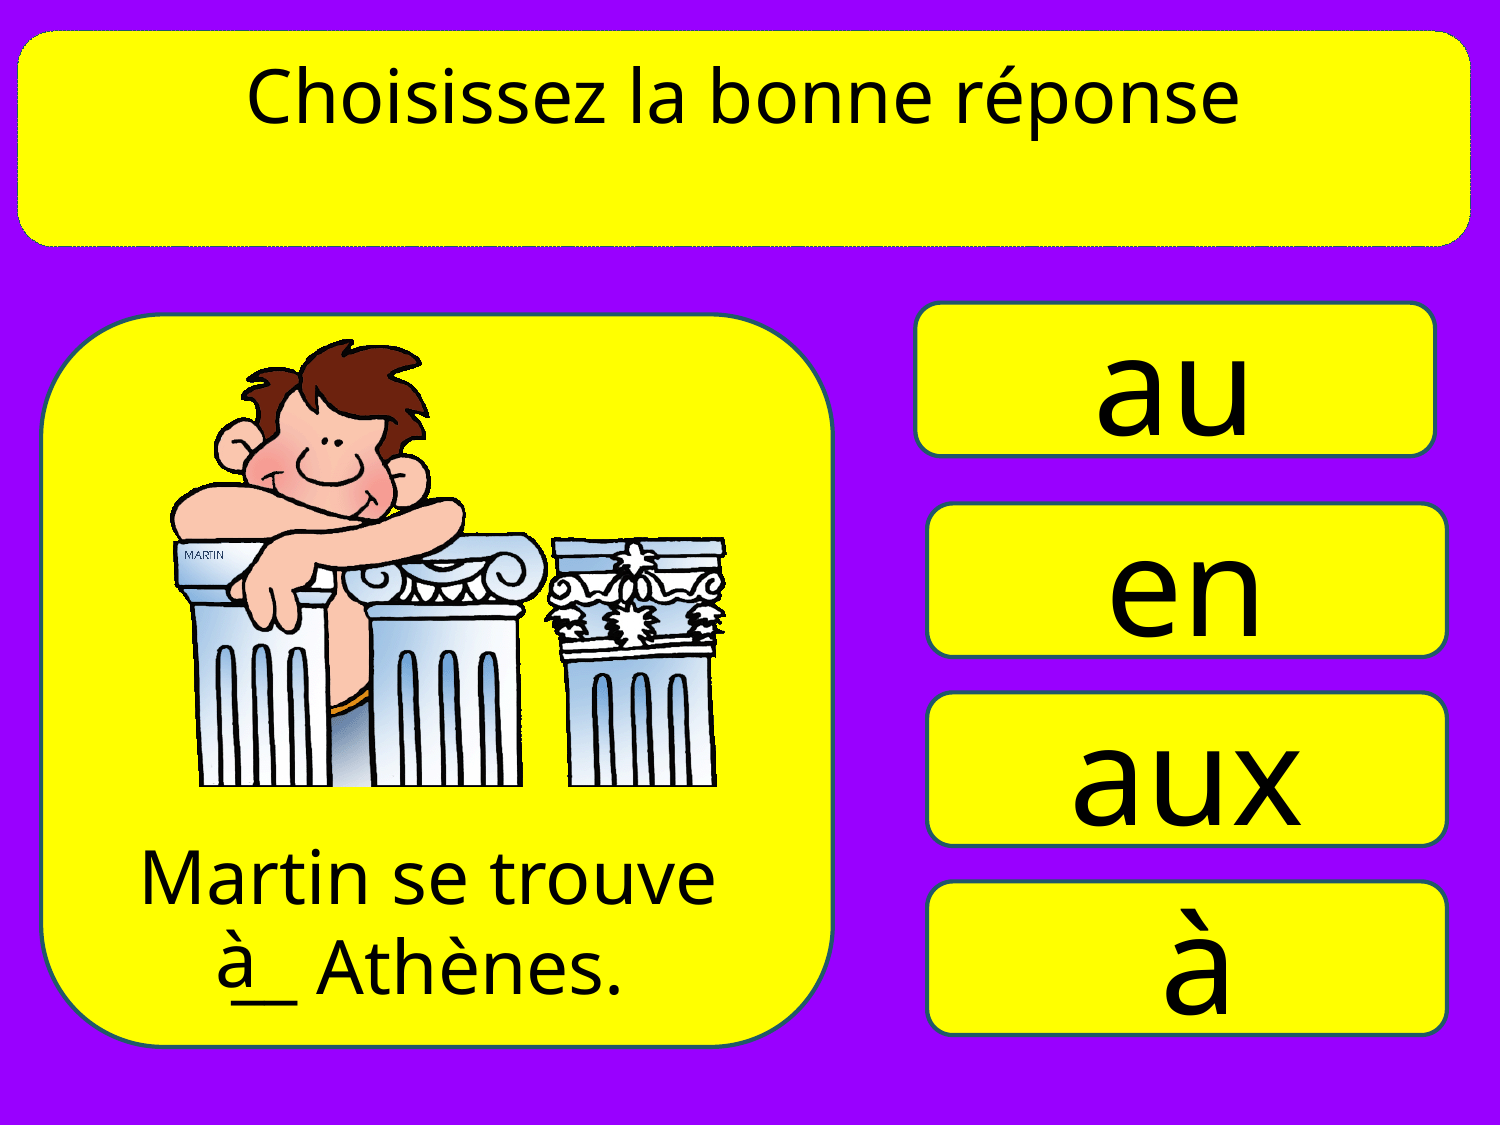

Choisissez la bonne réponse
au
en
aux
Martin se trouve
__ Athènes.
à
à